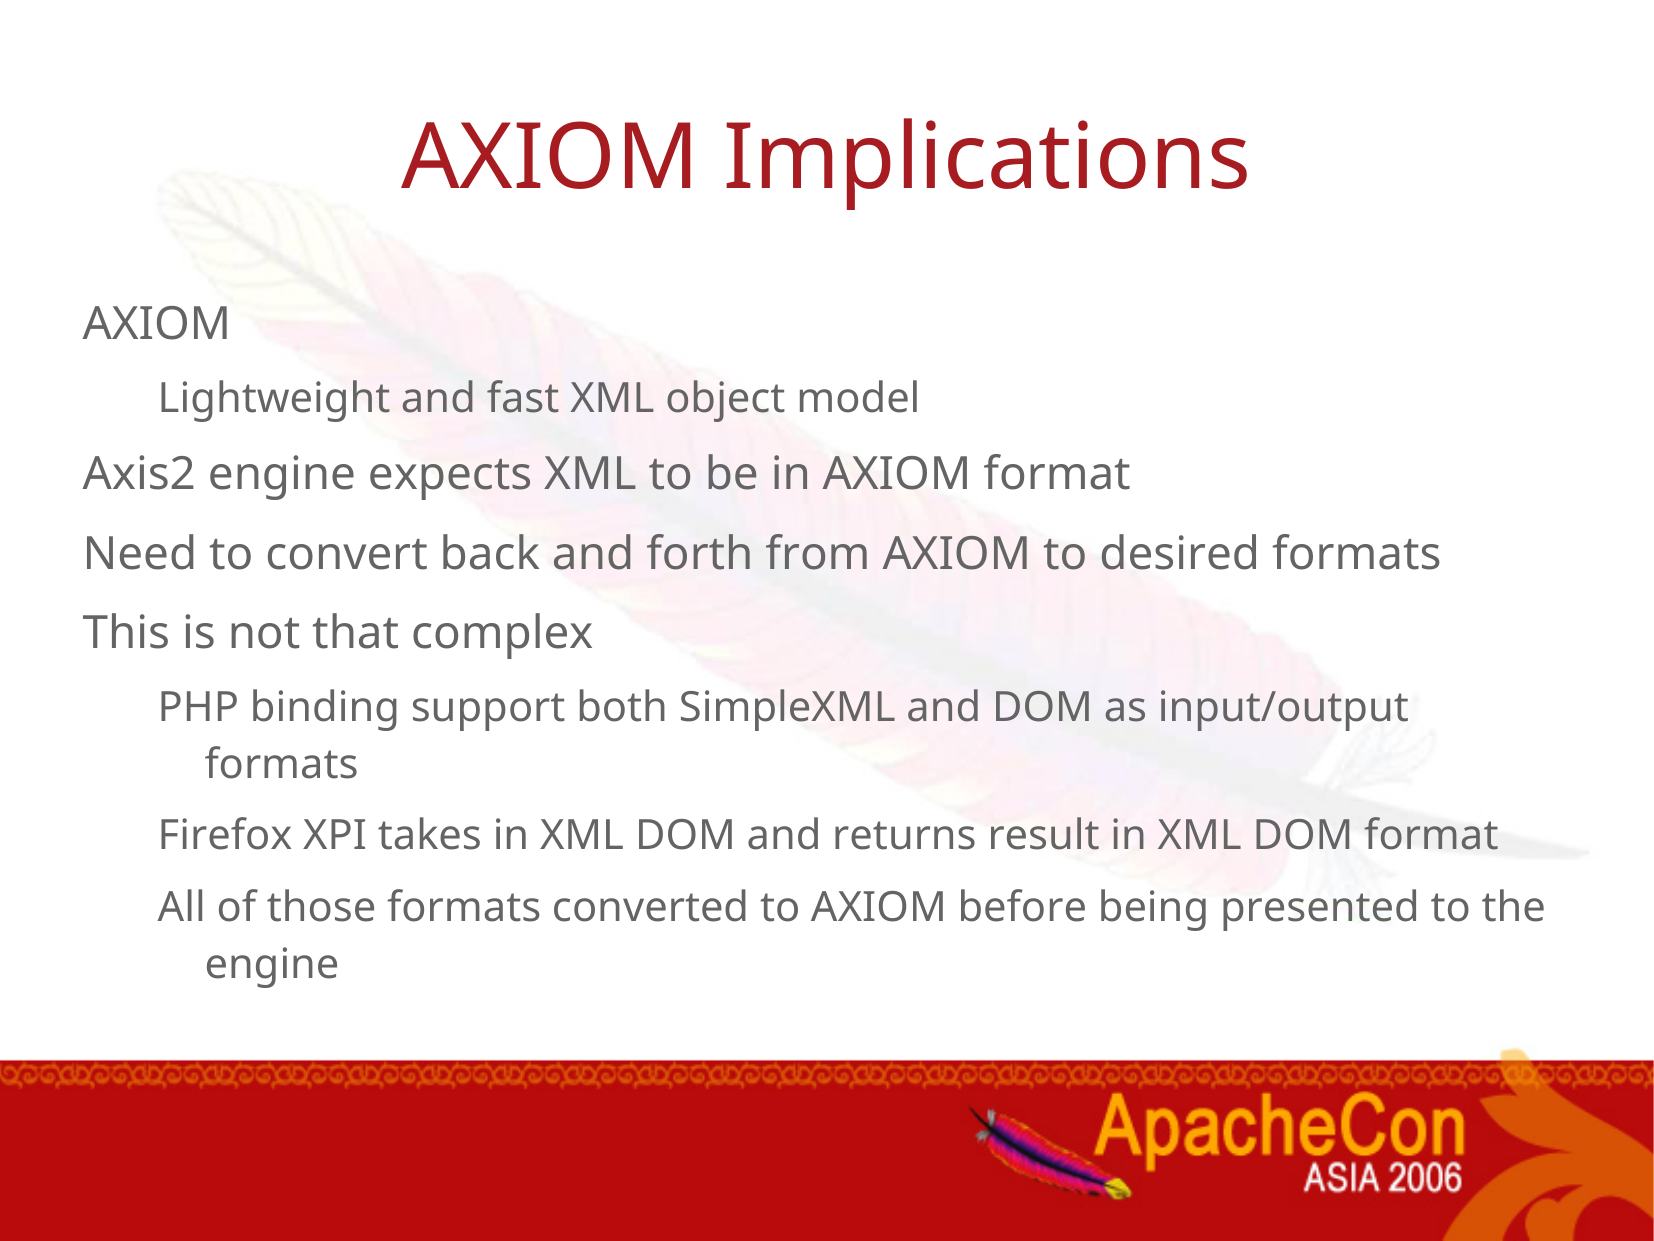

# AXIOM Implications
AXIOM
Lightweight and fast XML object model
Axis2 engine expects XML to be in AXIOM format
Need to convert back and forth from AXIOM to desired formats
This is not that complex
PHP binding support both SimpleXML and DOM as input/output formats
Firefox XPI takes in XML DOM and returns result in XML DOM format
All of those formats converted to AXIOM before being presented to the engine